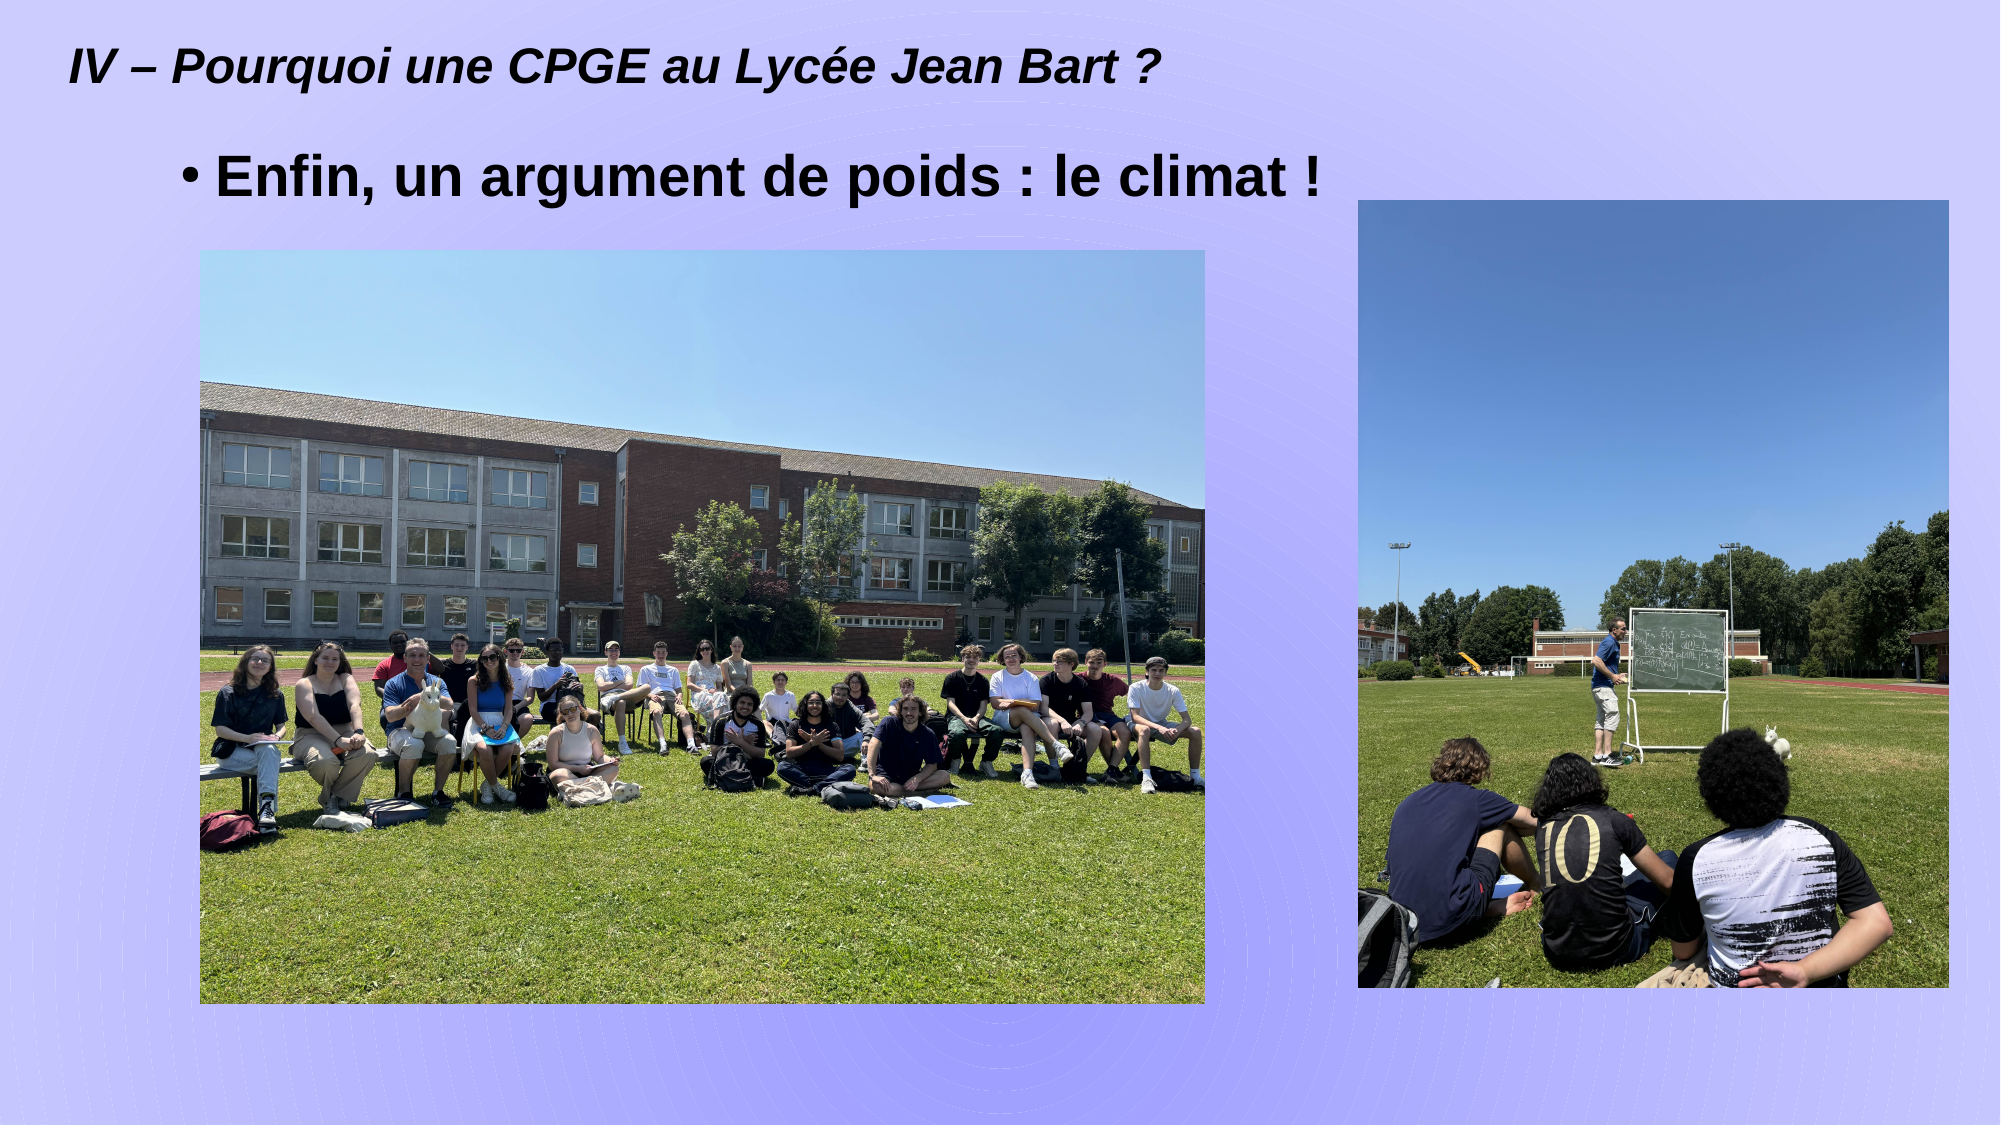

IV – Pourquoi une CPGE au Lycée Jean Bart ?
Enfin, un argument de poids : le climat !